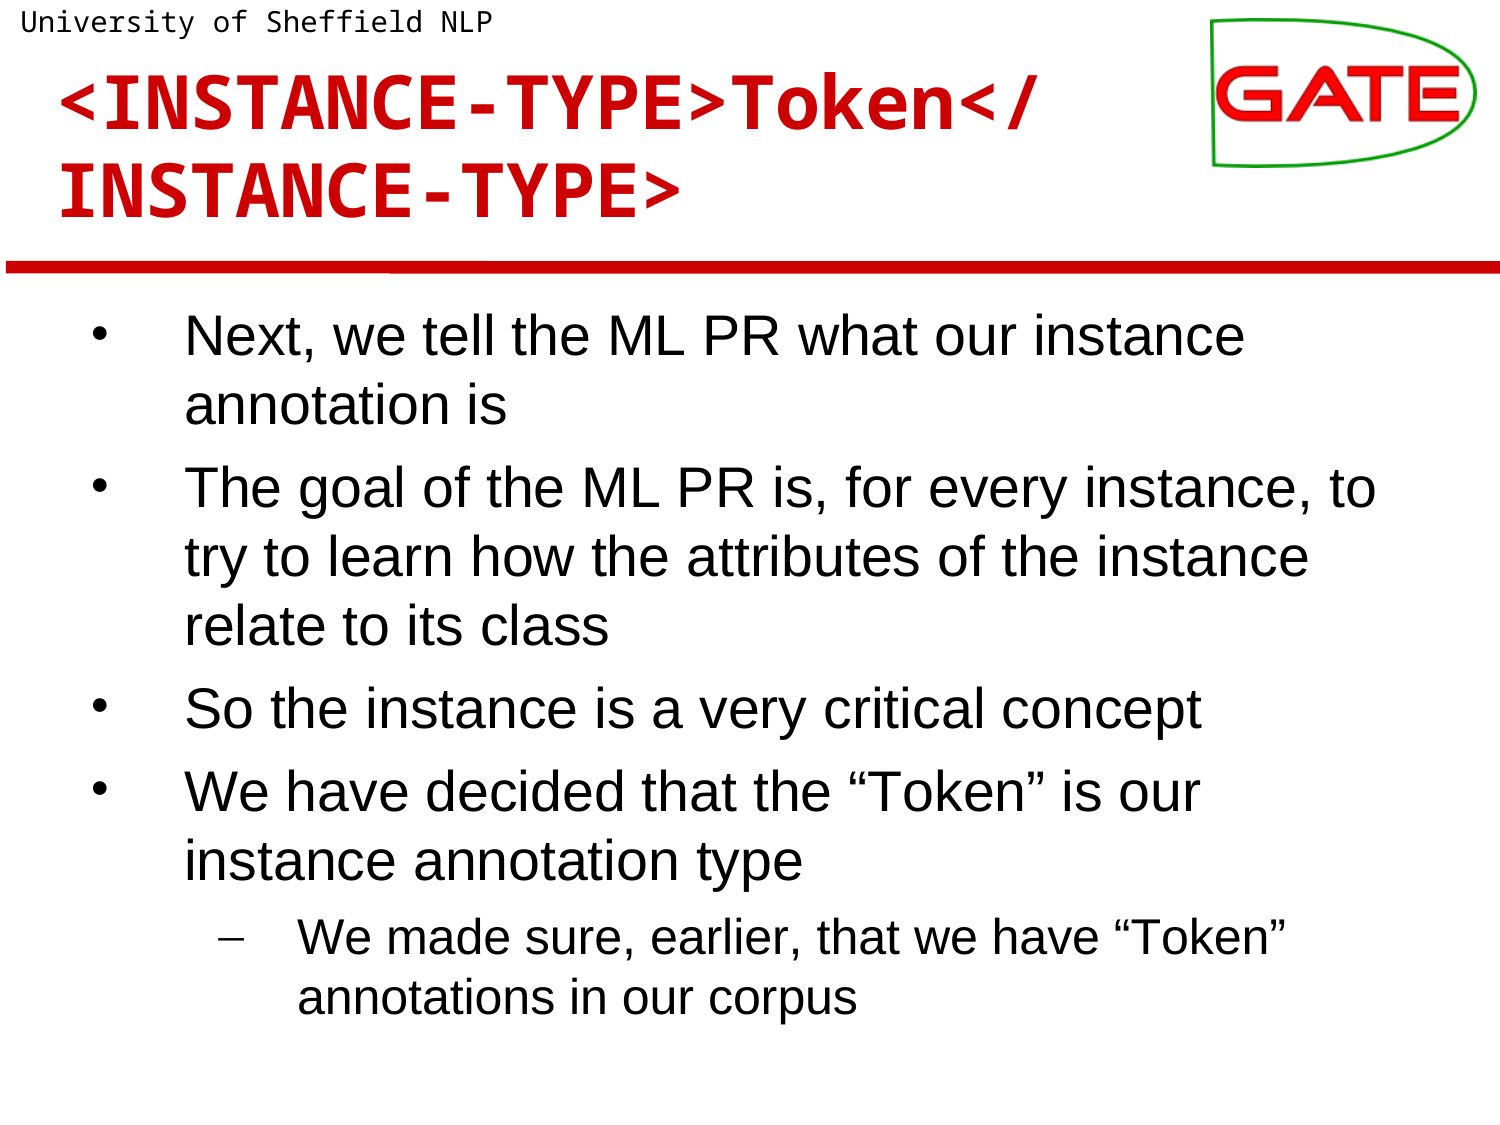

# <INSTANCE-TYPE>Token</INSTANCE-TYPE>
Next, we tell the ML PR what our instance annotation is
The goal of the ML PR is, for every instance, to try to learn how the attributes of the instance relate to its class
So the instance is a very critical concept
We have decided that the “Token” is our instance annotation type
We made sure, earlier, that we have “Token” annotations in our corpus